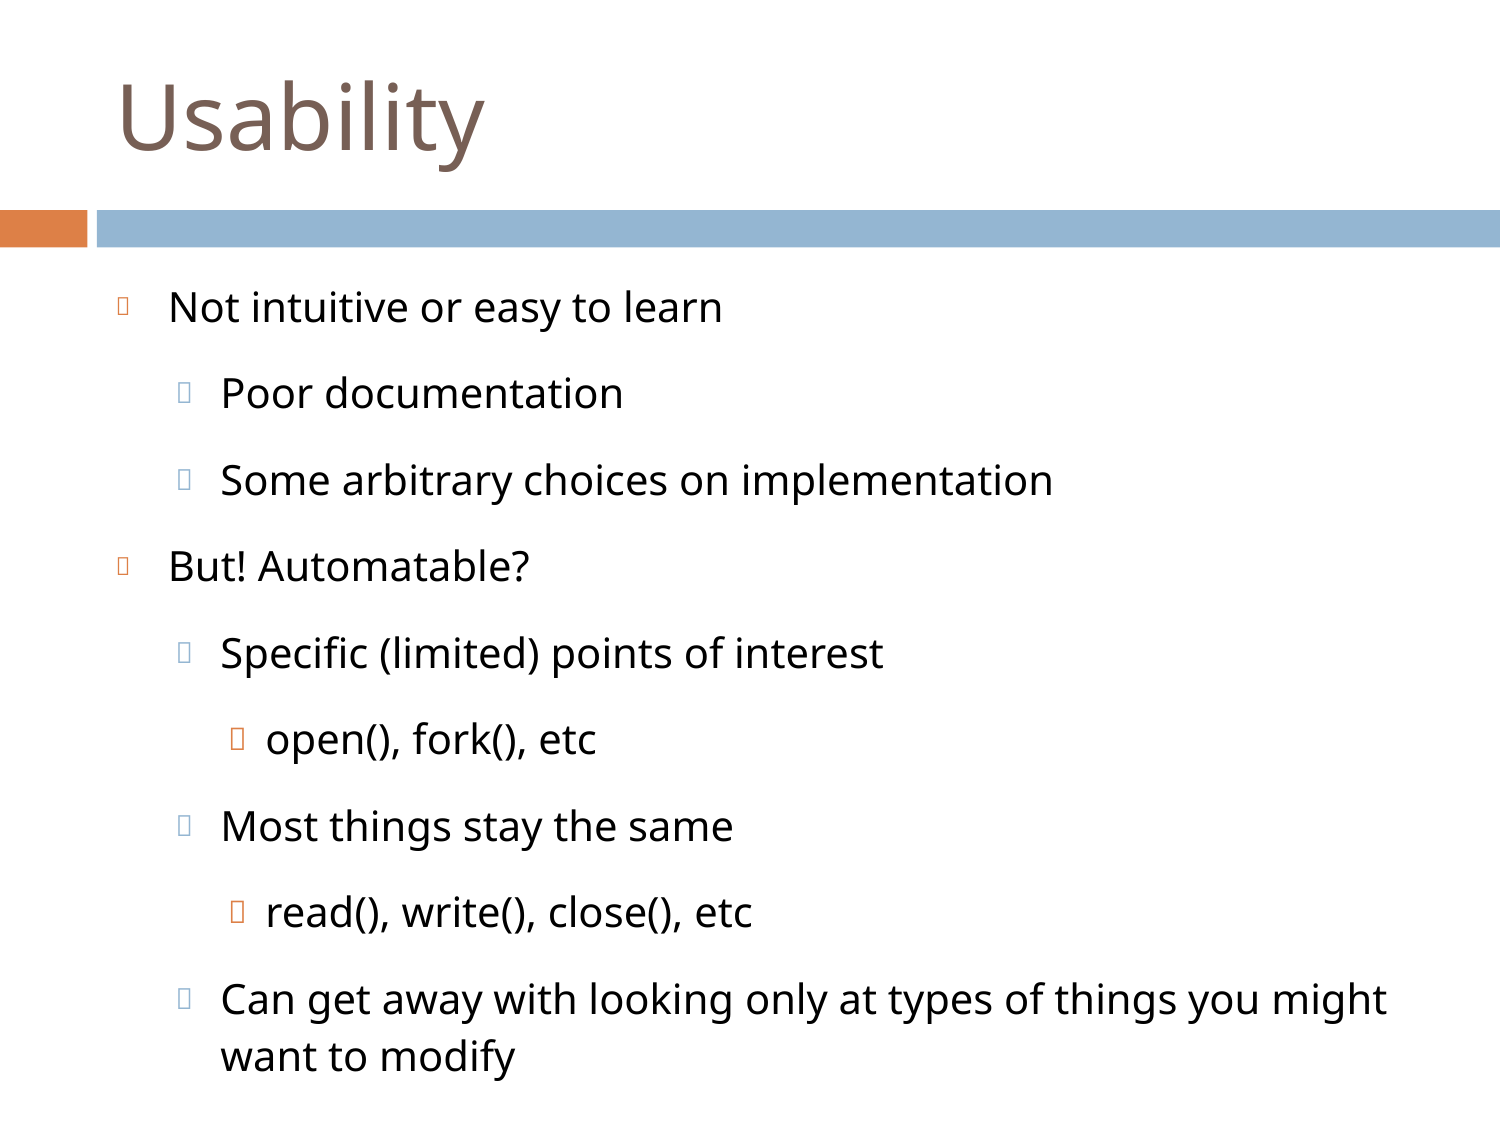

# Usability
Not intuitive or easy to learn
Poor documentation
Some arbitrary choices on implementation
But! Automatable?
Specific (limited) points of interest
open(), fork(), etc
Most things stay the same
read(), write(), close(), etc
Can get away with looking only at types of things you might want to modify